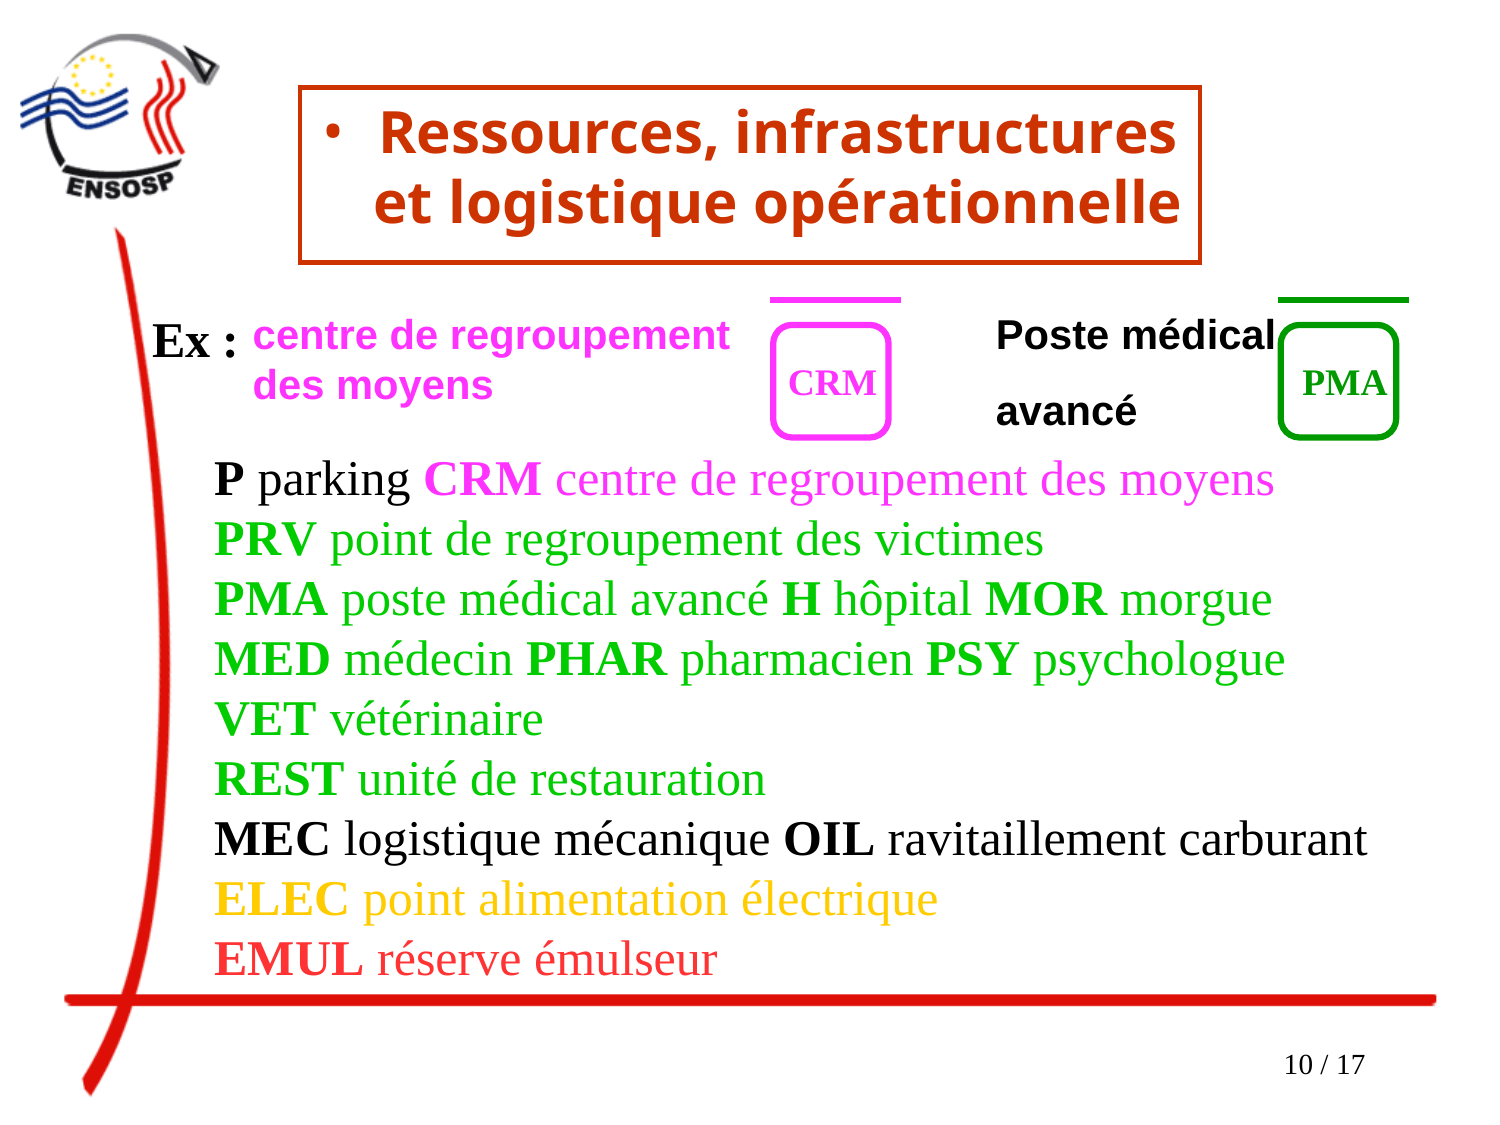

# Ressources, infrastructures et logistique opérationnelle
Ex :
centre de regroupement des moyens
Poste médical
avancé
PMA
CRM
P parking CRM centre de regroupement des moyens
PRV point de regroupement des victimes
PMA poste médical avancé H hôpital MOR morgue
MED médecin PHAR pharmacien PSY psychologue
VET vétérinaire
REST unité de restauration
MEC logistique mécanique OIL ravitaillement carburant
ELEC point alimentation électrique
EMUL réserve émulseur
10